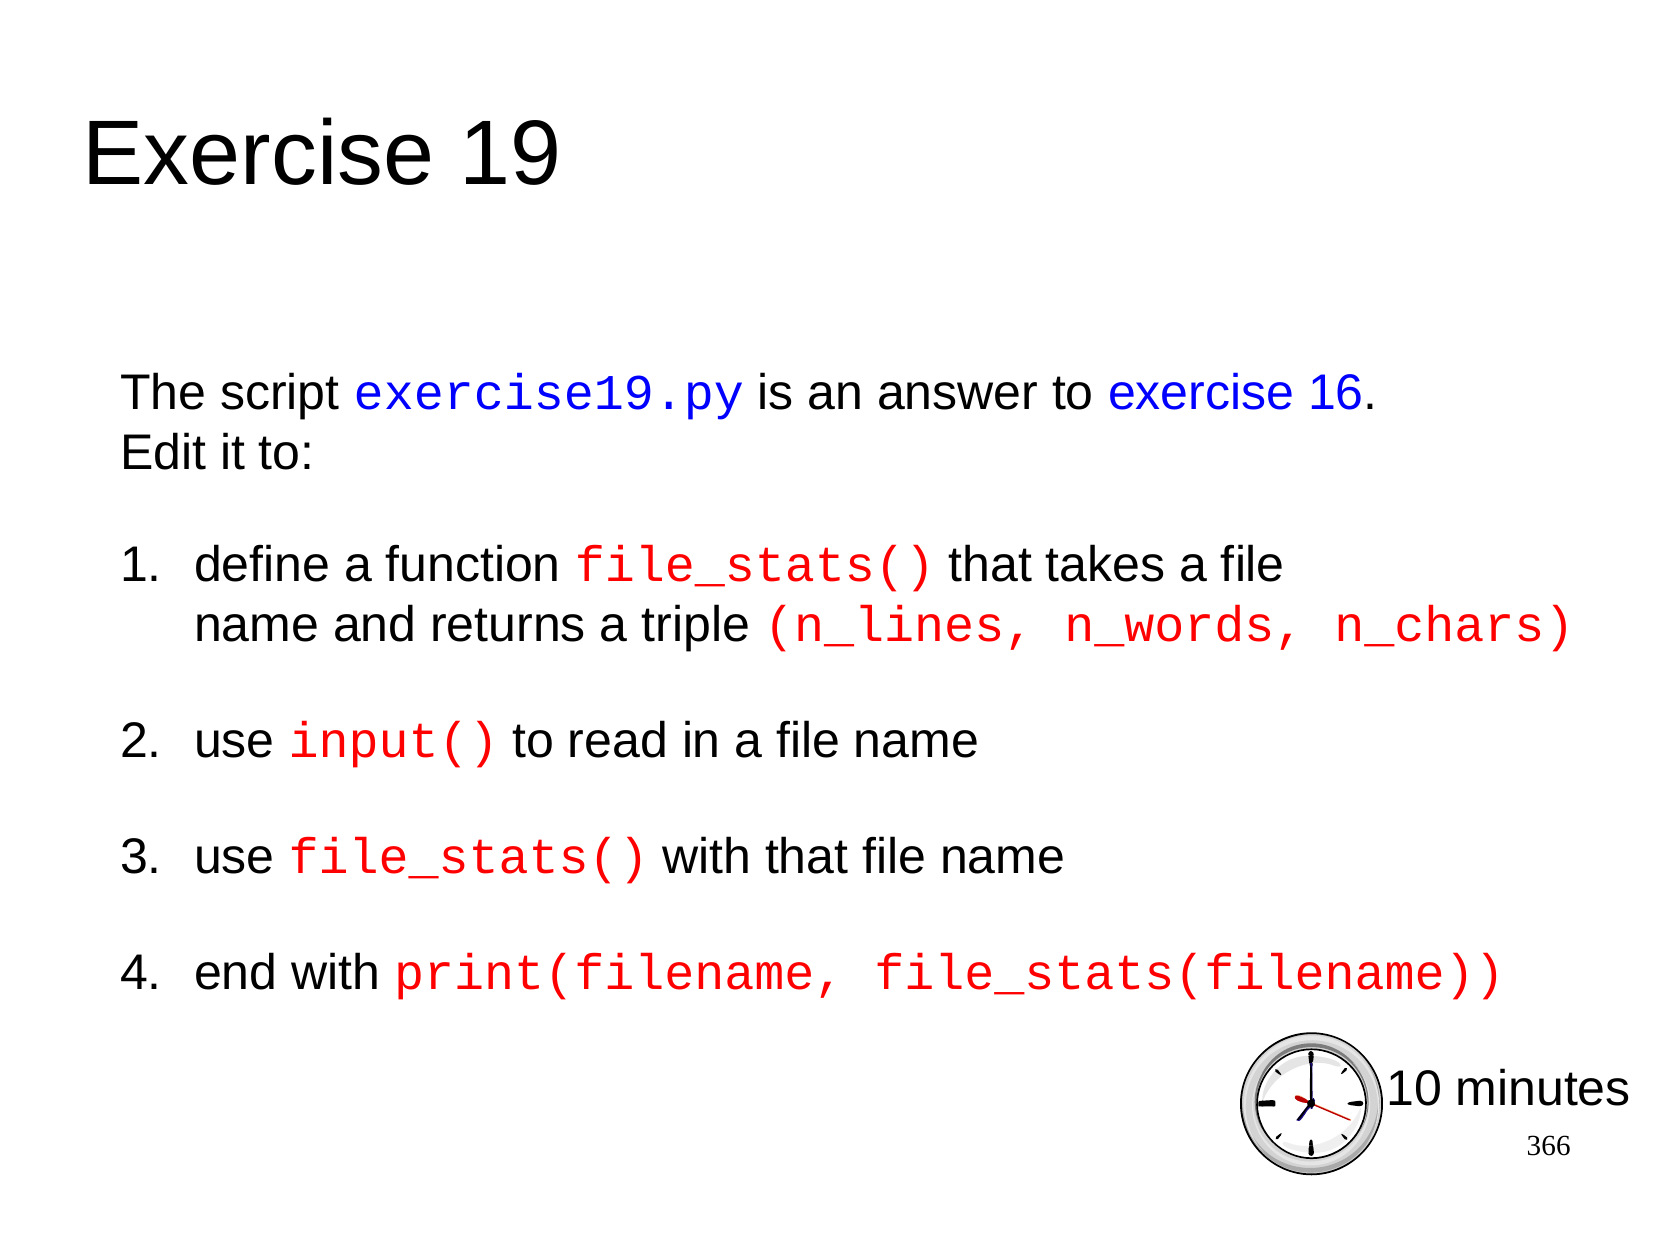

# Exercise 19
The script exercise19.py is an answer to exercise 16.
Edit it to:
1.	define a function file_stats() that takes a file
	name and returns a triple (n_lines, n_words, n_chars)
2.	use input() to read in a file name
3.	use file_stats() with that file name
4.	end with print(filename, file_stats(filename))
10 minutes
366